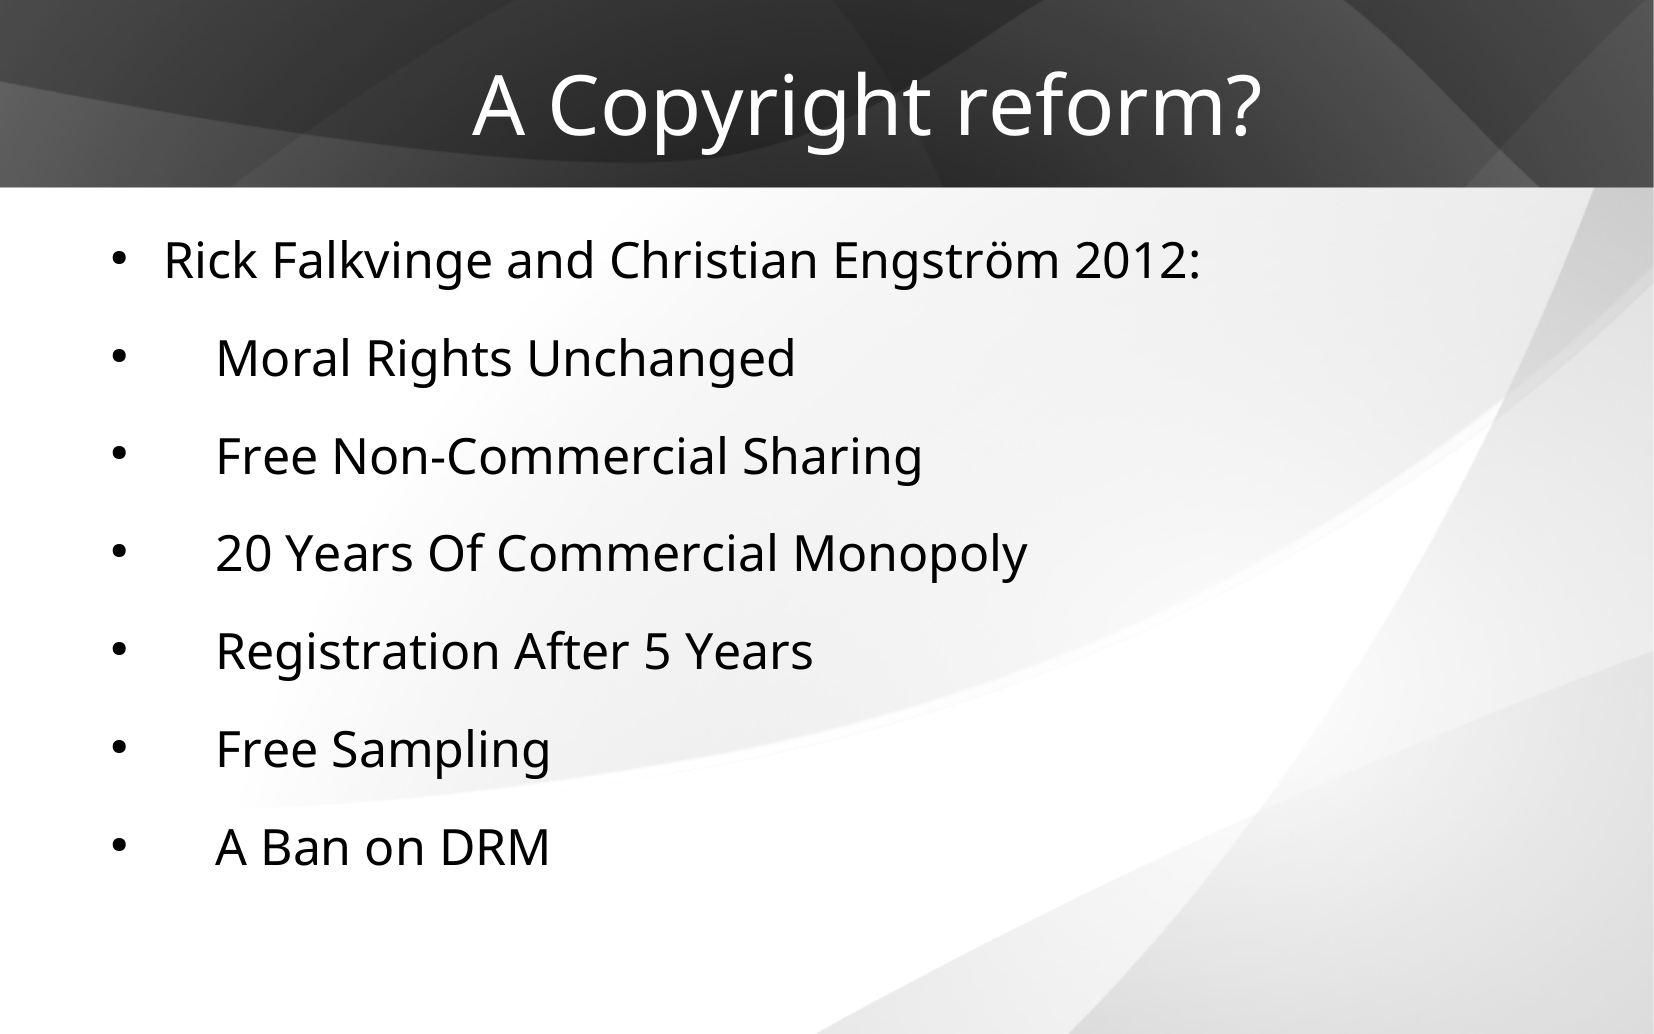

# A Copyright reform?
Rick Falkvinge and Christian Engström 2012:
 Moral Rights Unchanged
 Free Non-Commercial Sharing
 20 Years Of Commercial Monopoly
 Registration After 5 Years
 Free Sampling
 A Ban on DRM